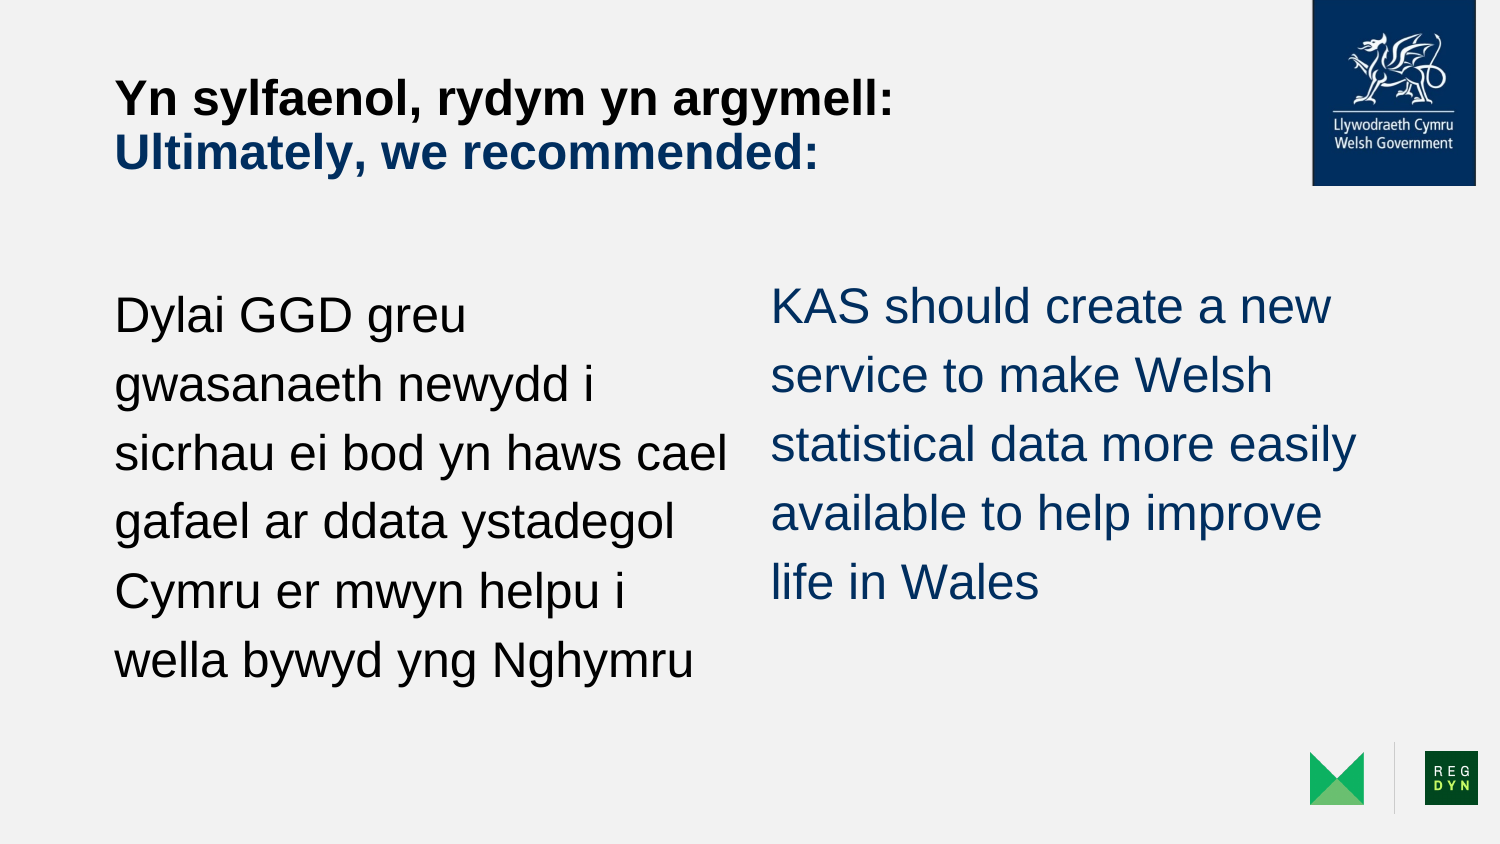

Yn sylfaenol, rydym yn argymell:
Ultimately, we recommended:
Dylai GGD greu gwasanaeth newydd i sicrhau ei bod yn haws cael gafael ar ddata ystadegol Cymru er mwyn helpu i wella bywyd yng Nghymru
# KAS should create a new service to make Welsh statistical data more easily available to help improve life in Wales